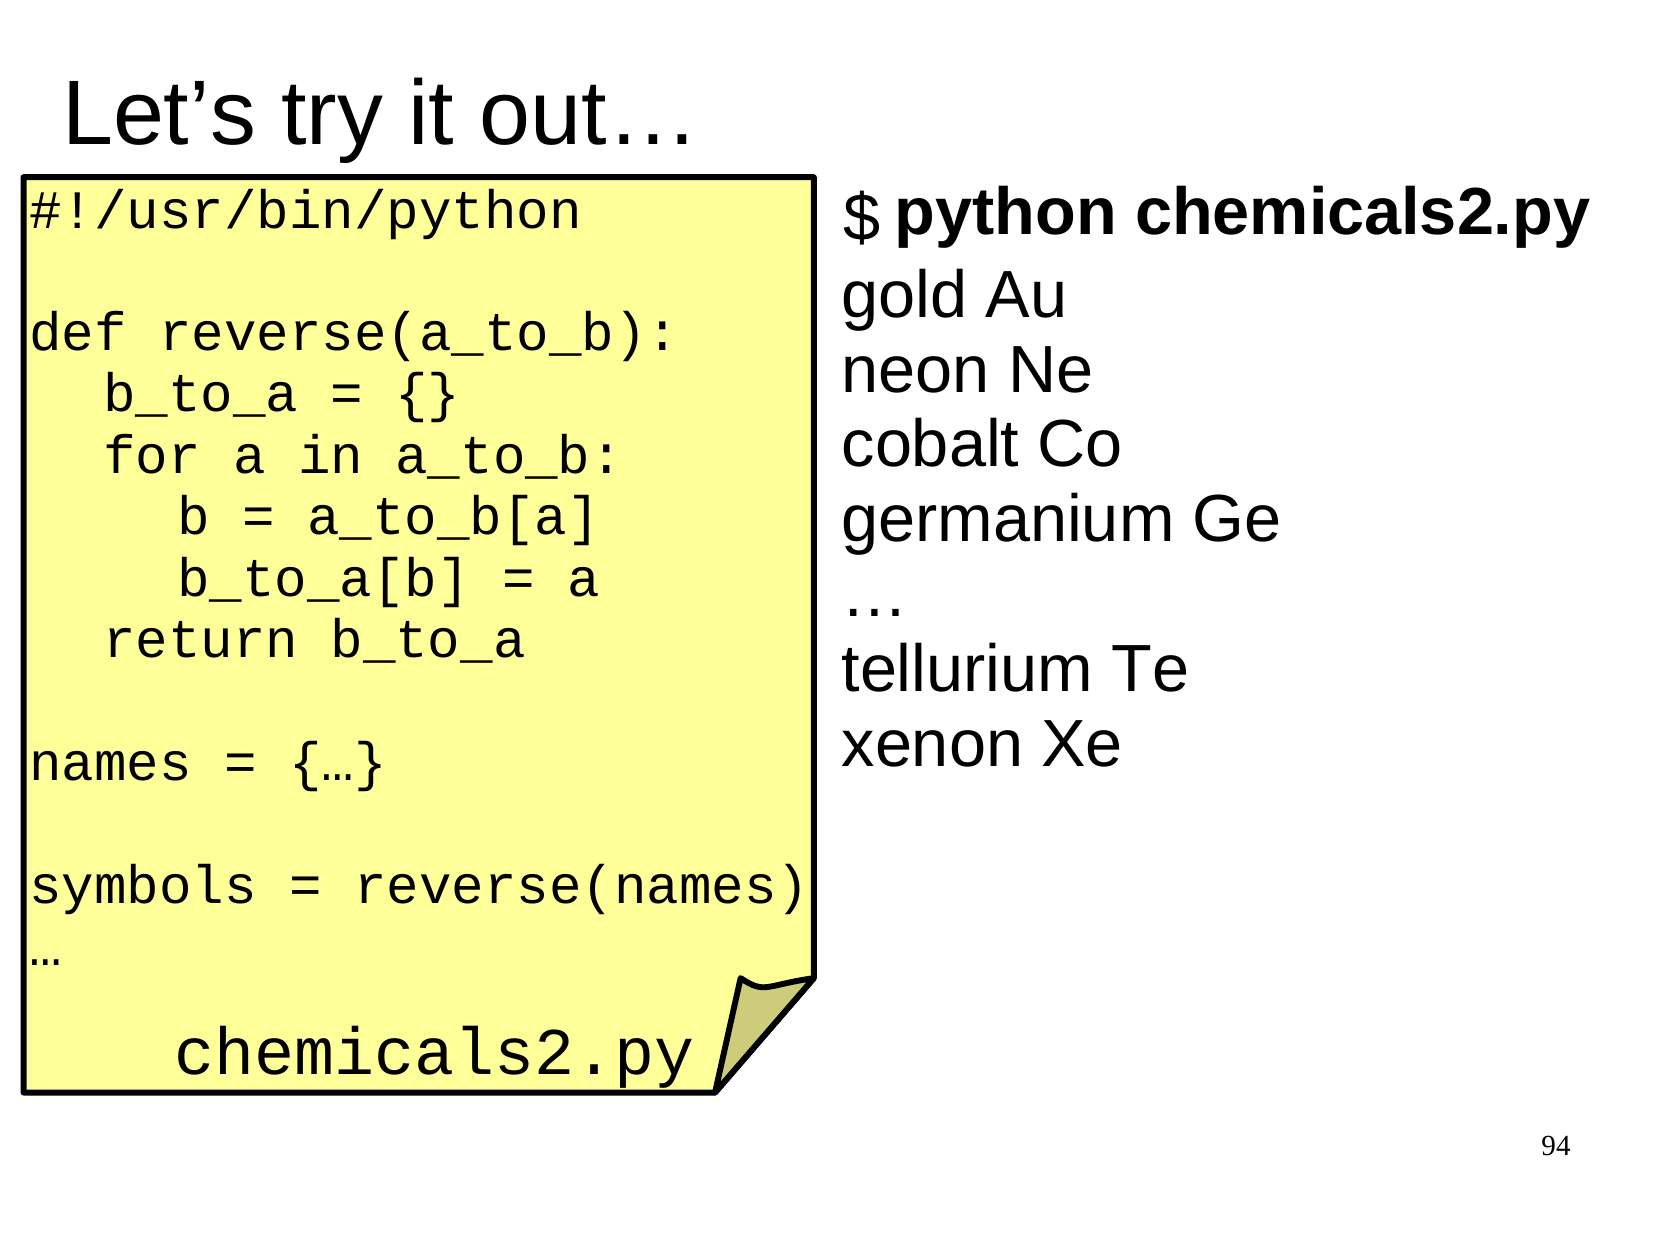

Let’s try it out…
python chemicals2.py
#!/usr/bin/python
def reverse(a_to_b):
	b_to_a = {}
	for a in a_to_b:
		b = a_to_b[a]
		b_to_a[b] = a
	return b_to_a
names = {…}
symbols = reverse(names)
…
$
gold Au
neon Ne
cobalt Co
germanium Ge
…
tellurium Te
xenon Xe
chemicals2.py
94